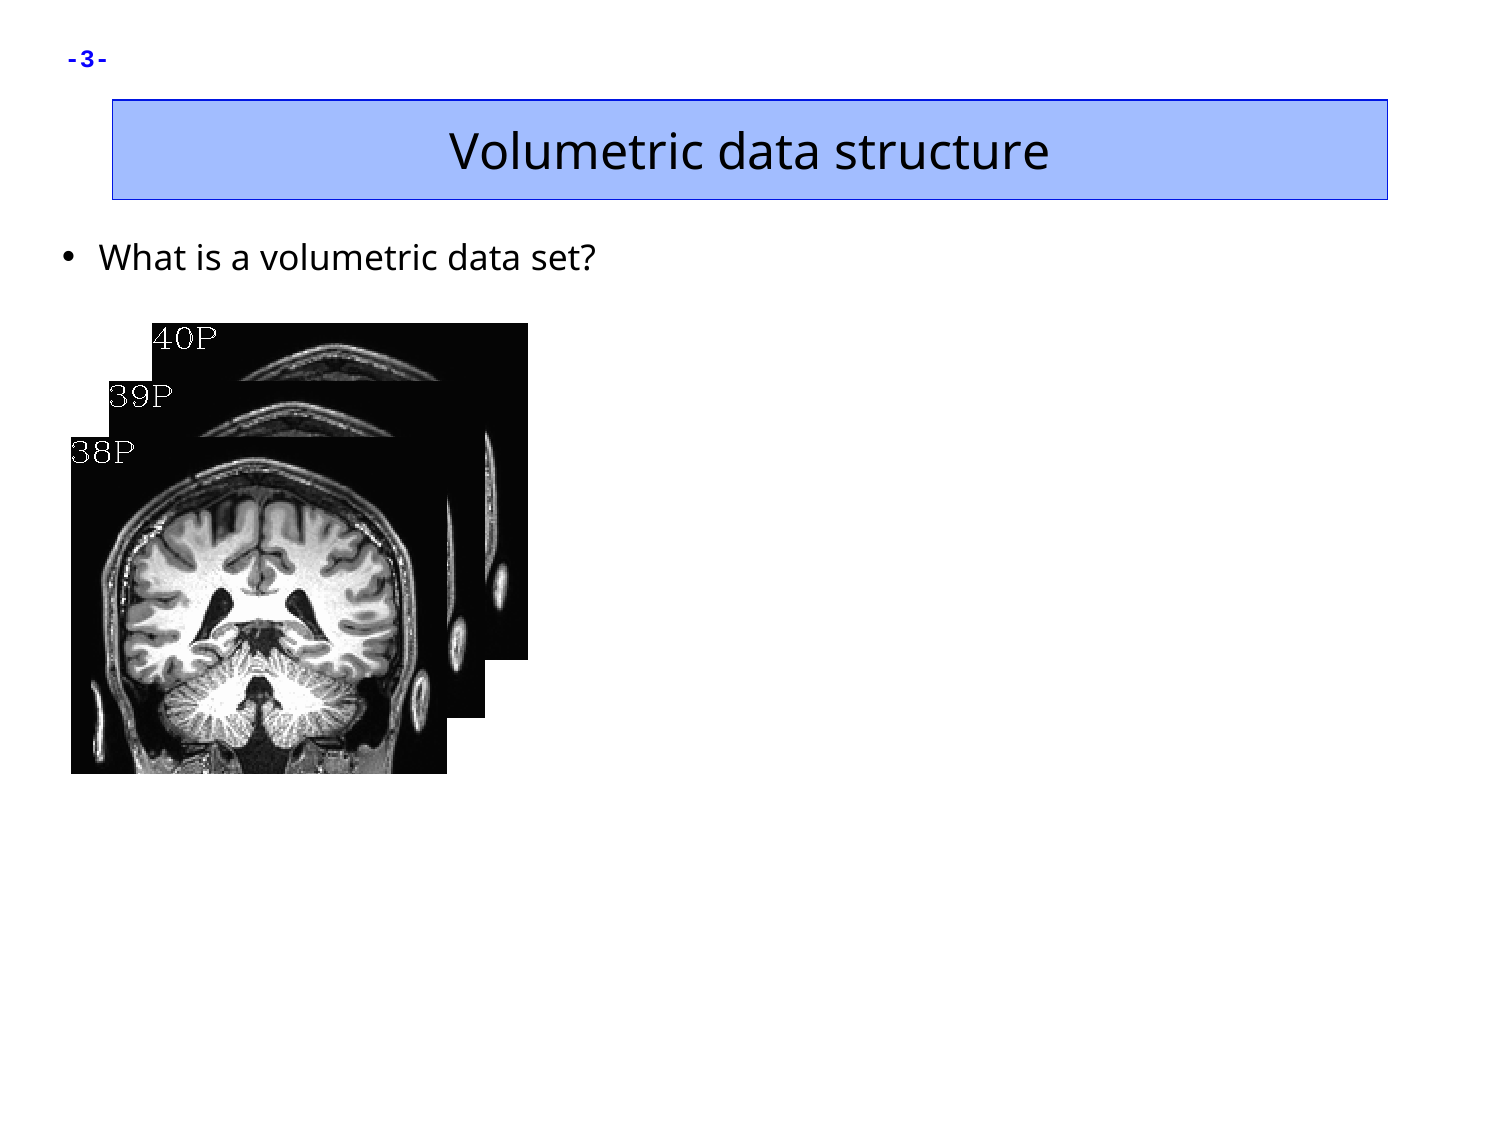

Volumetric data structure
What is a volumetric data set?